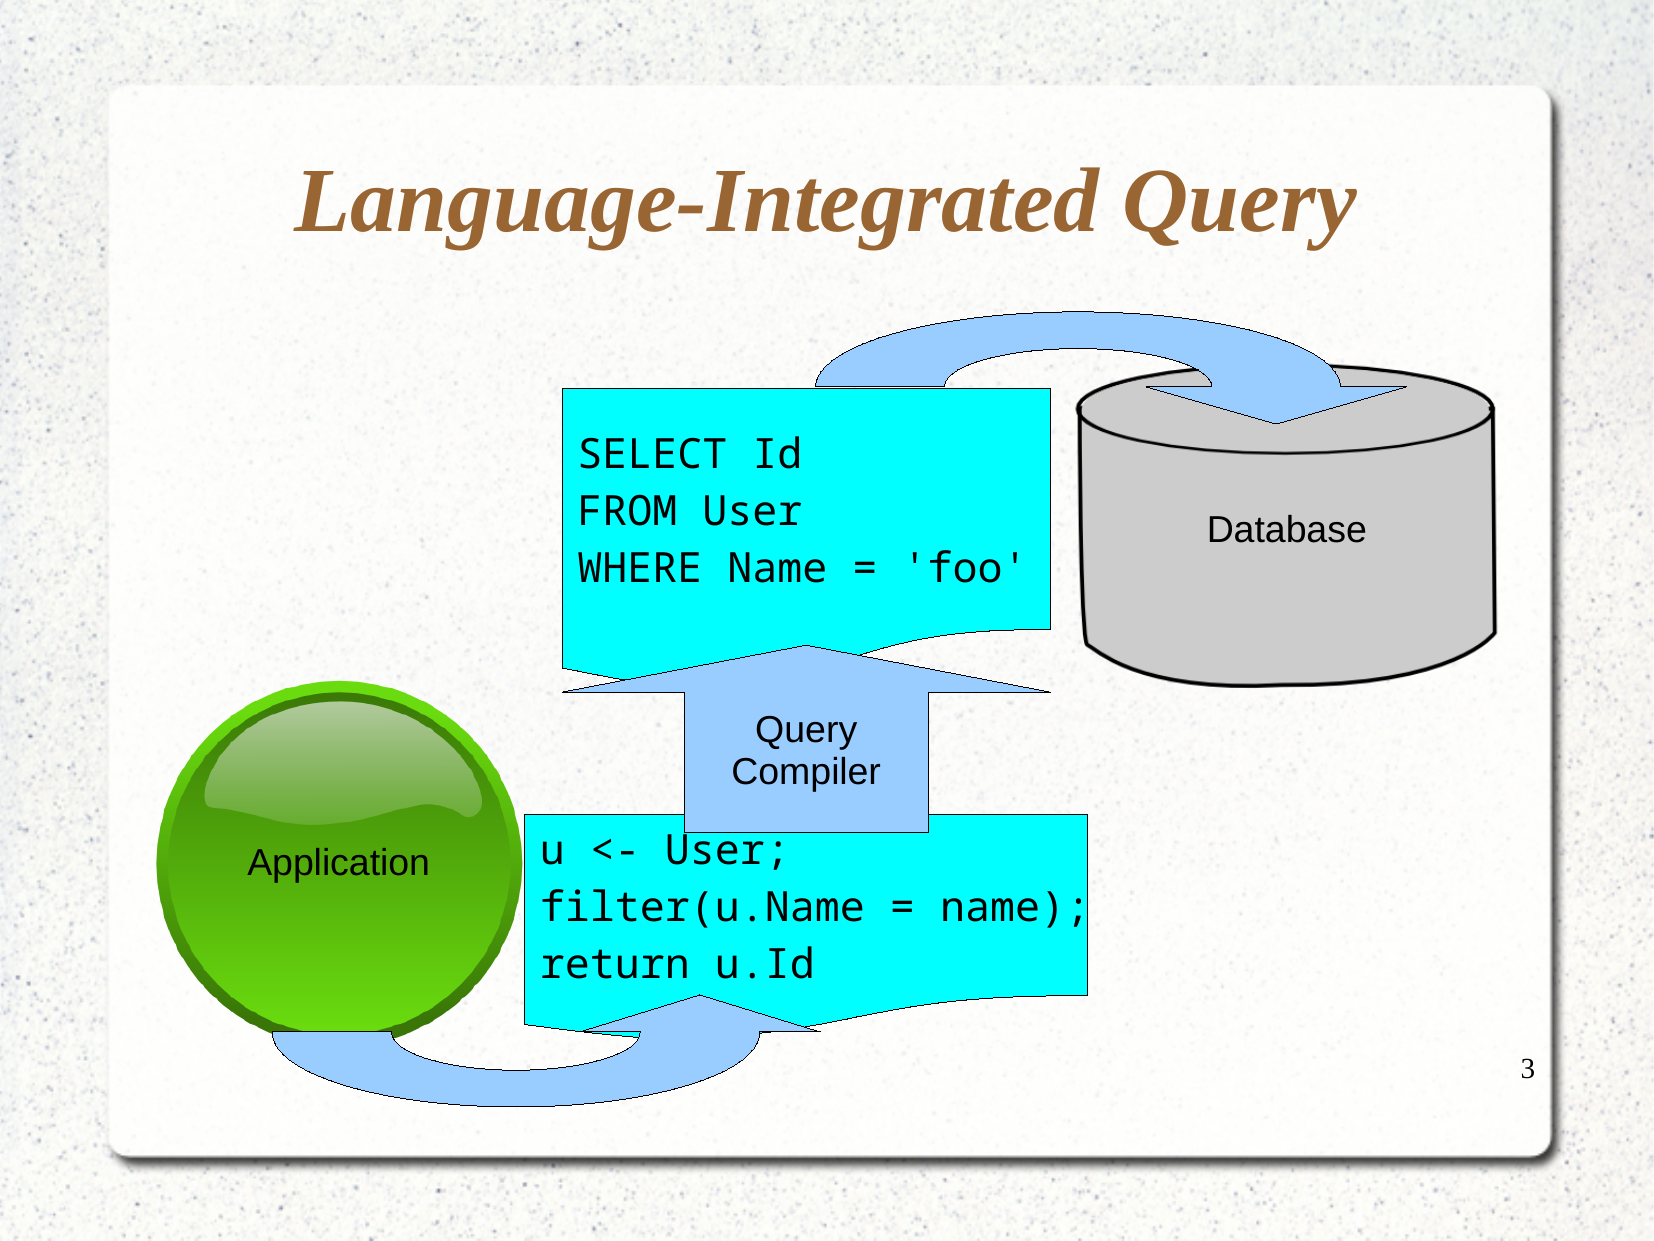

# Language-Integrated Query
Database
SELECT Id
FROM User
WHERE Name = 'foo'
Query
Compiler
Application
u <- User;
filter(u.Name = name);
return u.Id
3